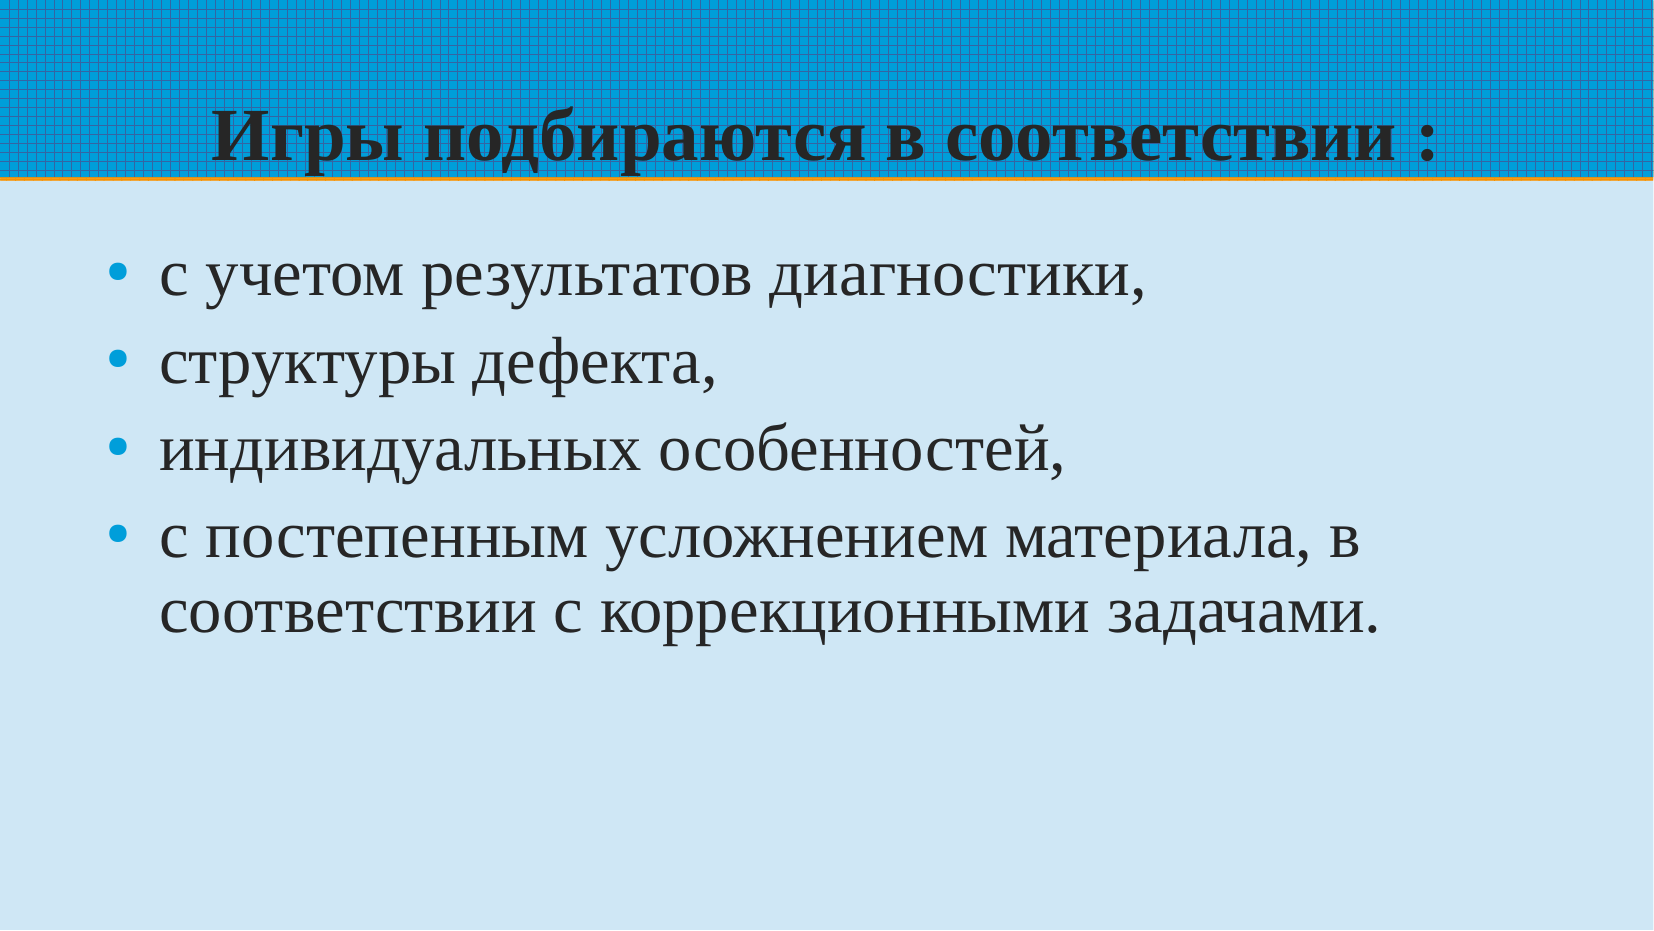

# Игры подбираются в соответствии :
с учетом результатов диагностики,
структуры дефекта,
индивидуальных особенностей,
с постепенным усложнением материала, в соответствии с коррекционными задачами.